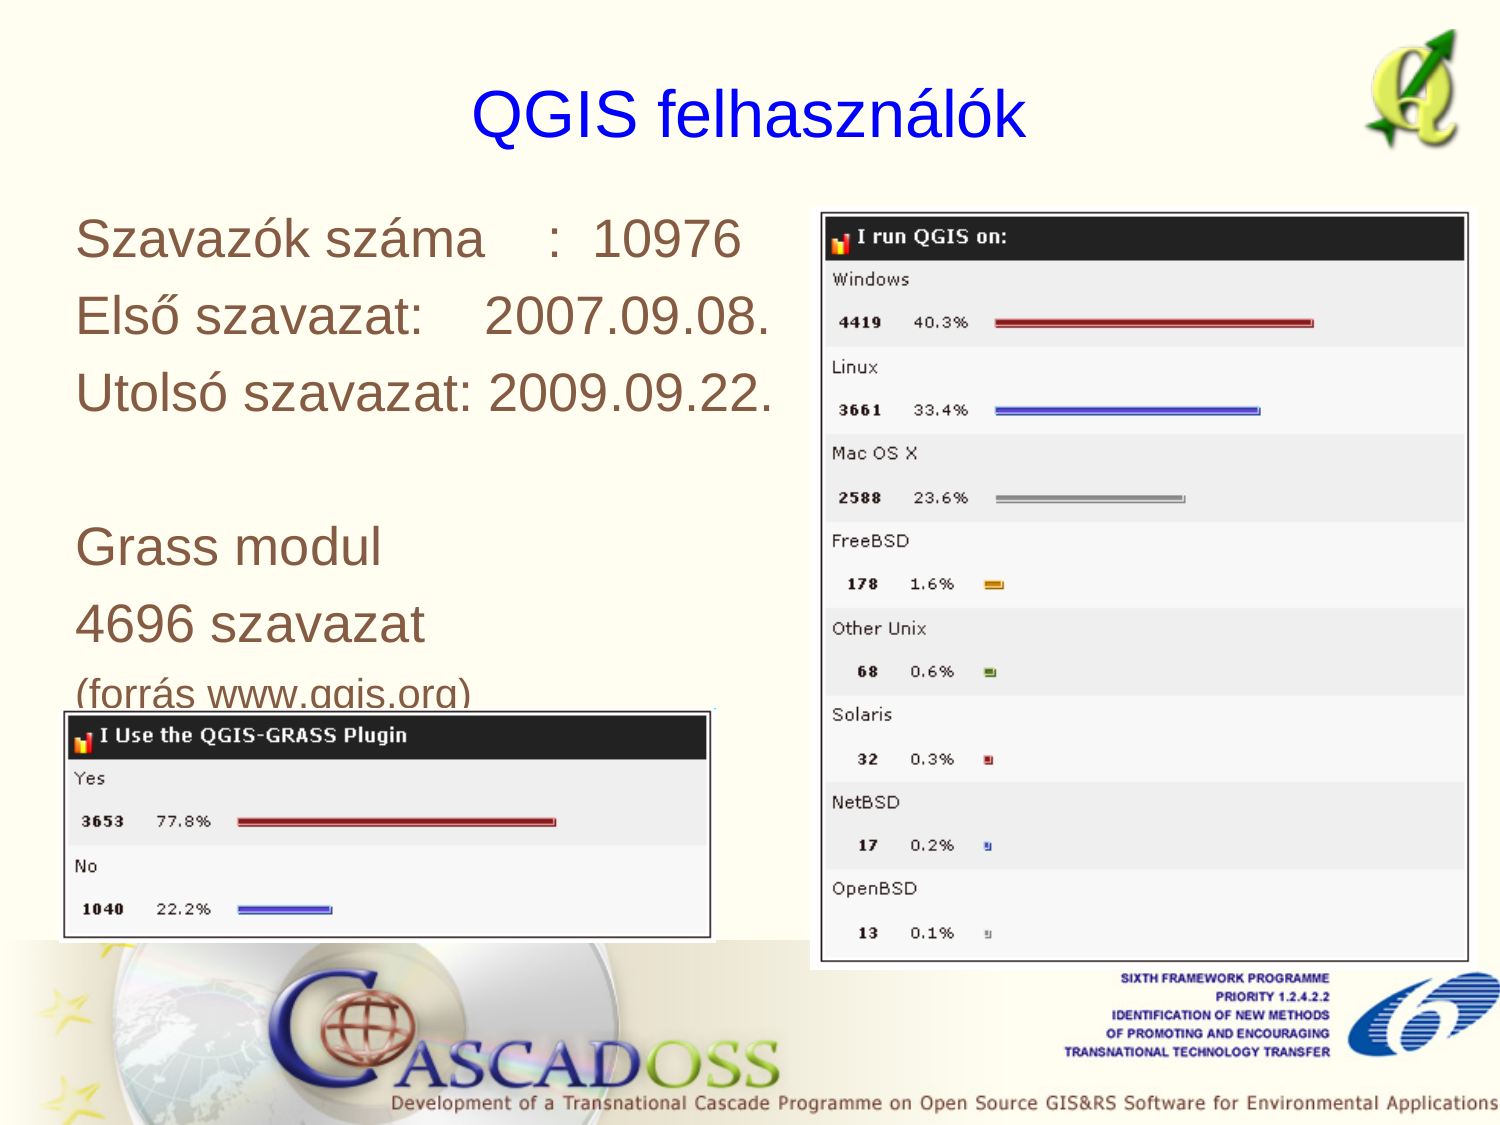

# QGIS felhasználók
Szavazók száma	 : 10976
Első szavazat: 2007.09.08.
Utolsó szavazat: 2009.09.22.
Grass modul
4696 szavazat
(forrás www.qgis.org)